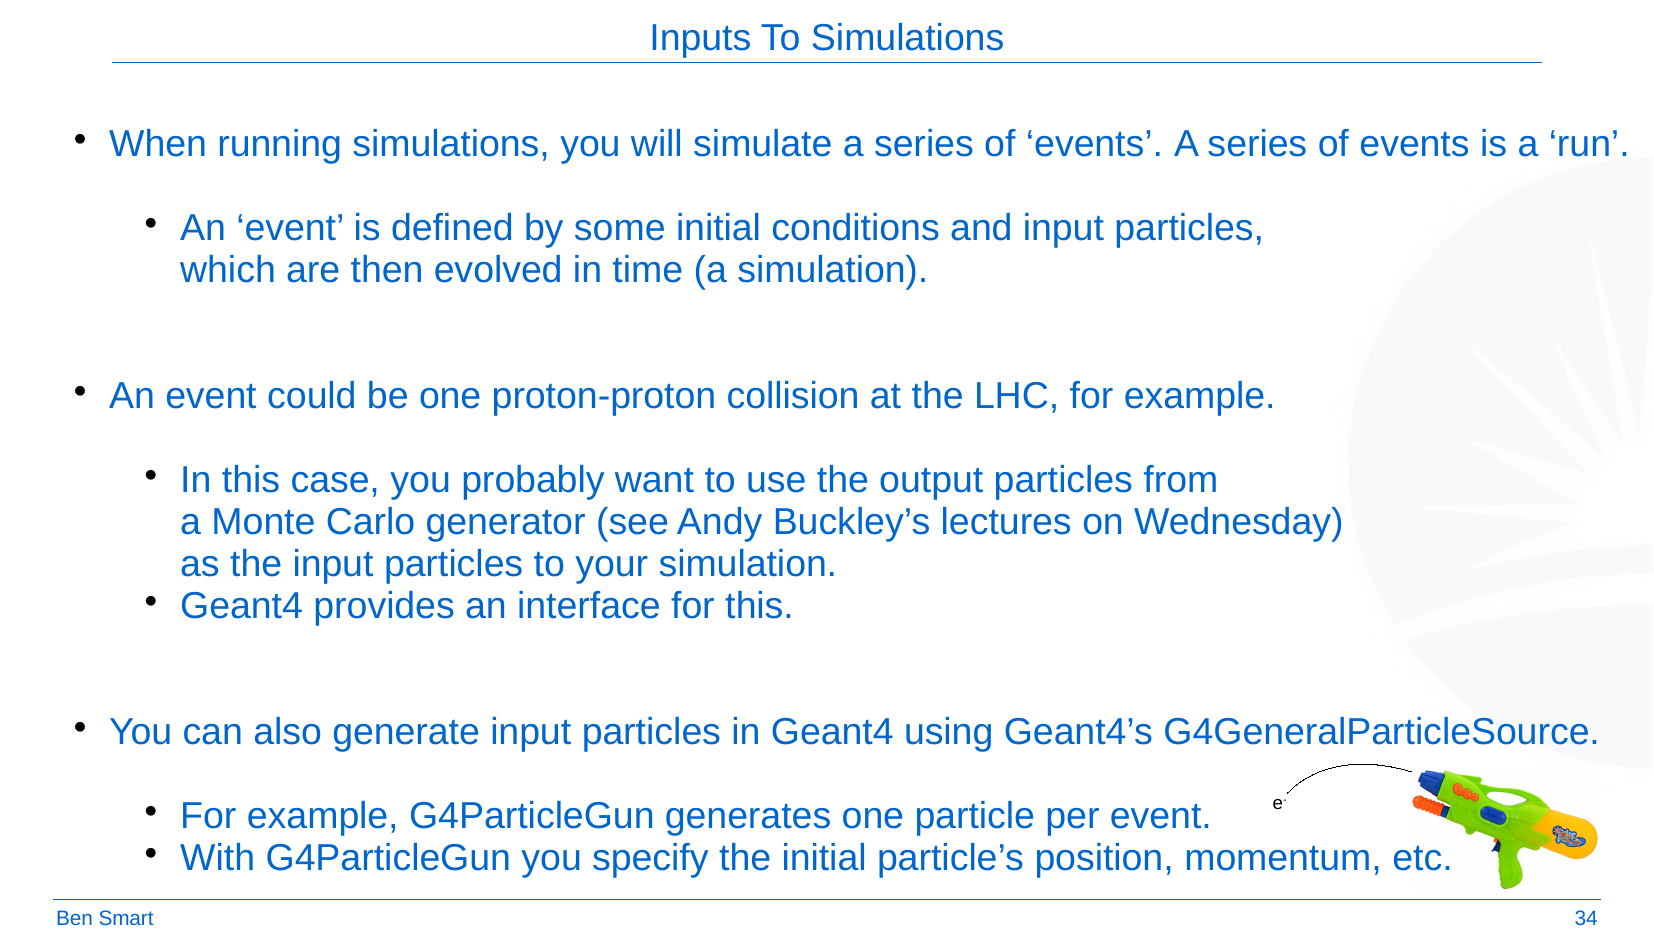

Inputs To Simulations
When running simulations, you will simulate a series of ‘events’. A series of events is a ‘run’.
An ‘event’ is defined by some initial conditions and input particles,
which are then evolved in time (a simulation).
An event could be one proton-proton collision at the LHC, for example.
In this case, you probably want to use the output particles from
a Monte Carlo generator (see Andy Buckley’s lectures on Wednesday)
as the input particles to your simulation.
Geant4 provides an interface for this.
You can also generate input particles in Geant4 using Geant4’s G4GeneralParticleSource.
For example, G4ParticleGun generates one particle per event.
With G4ParticleGun you specify the initial particle’s position, momentum, etc.
e-
Ben Smart